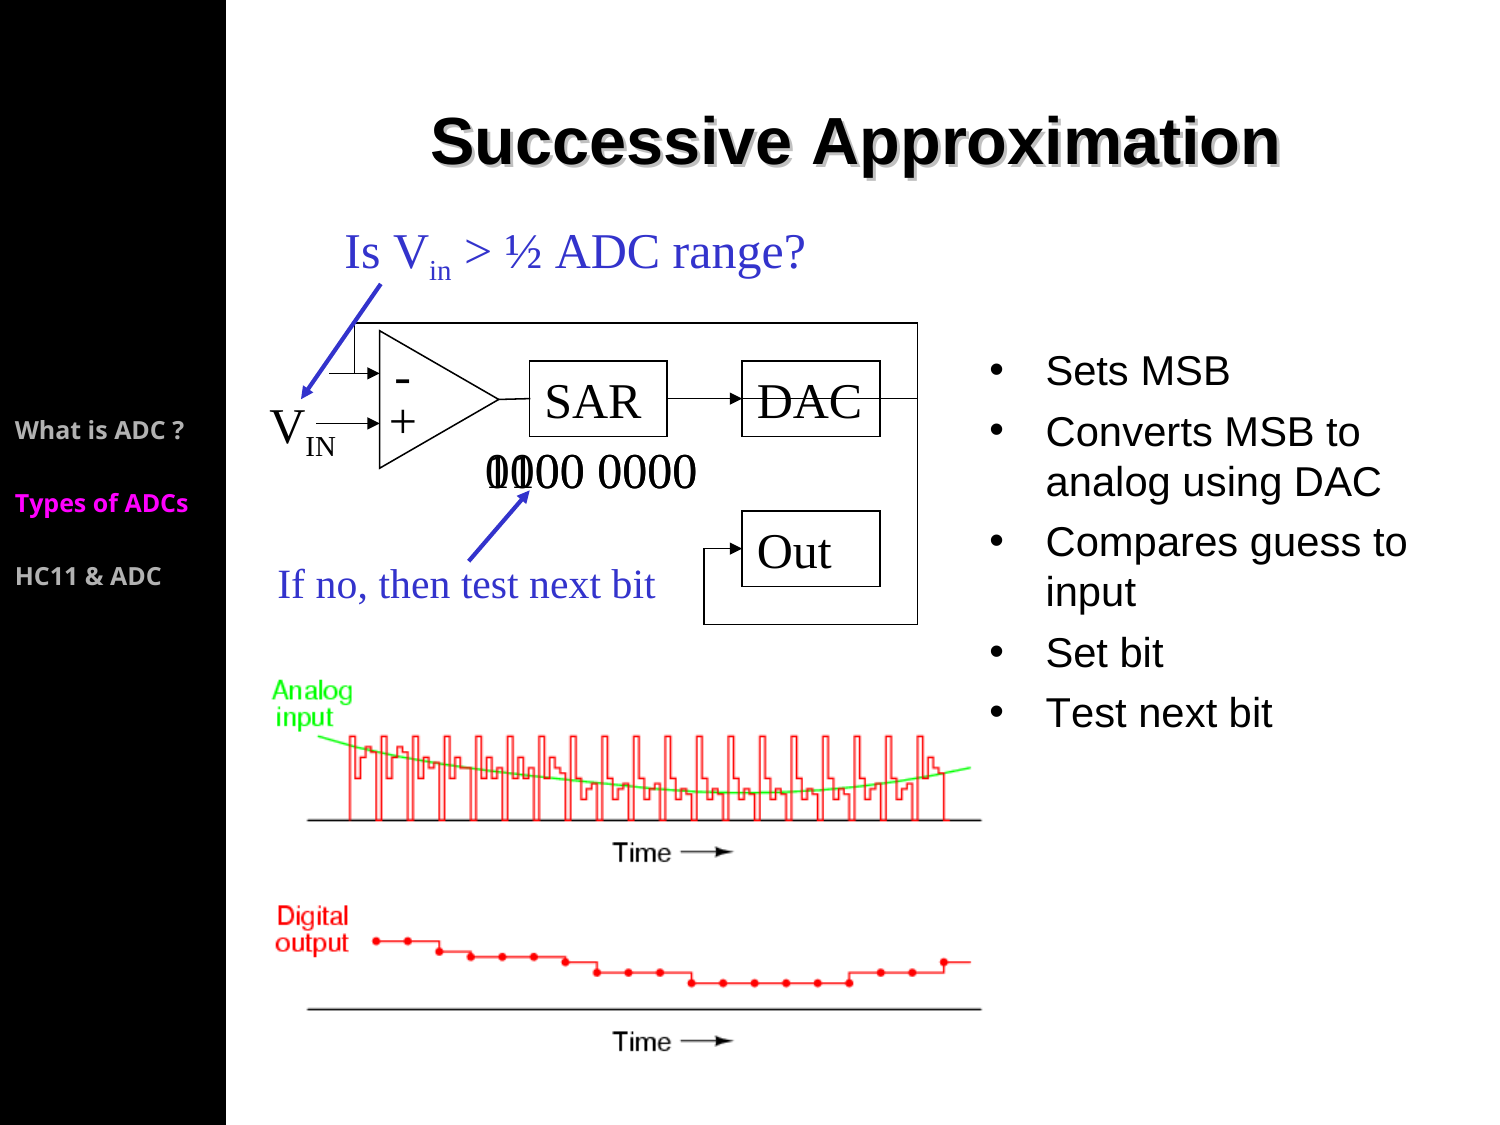

What is ADC ?
Types of ADCs
HC11 & ADC
Successive Approximation
Is Vin > ½ ADC range?
-
+
SAR
DAC
VIN
Out
# Sets MSB
Converts MSB to analog using DAC
Compares guess to input
Set bit
Test next bit
1000 0000
0100 0000
If no, then test next bit